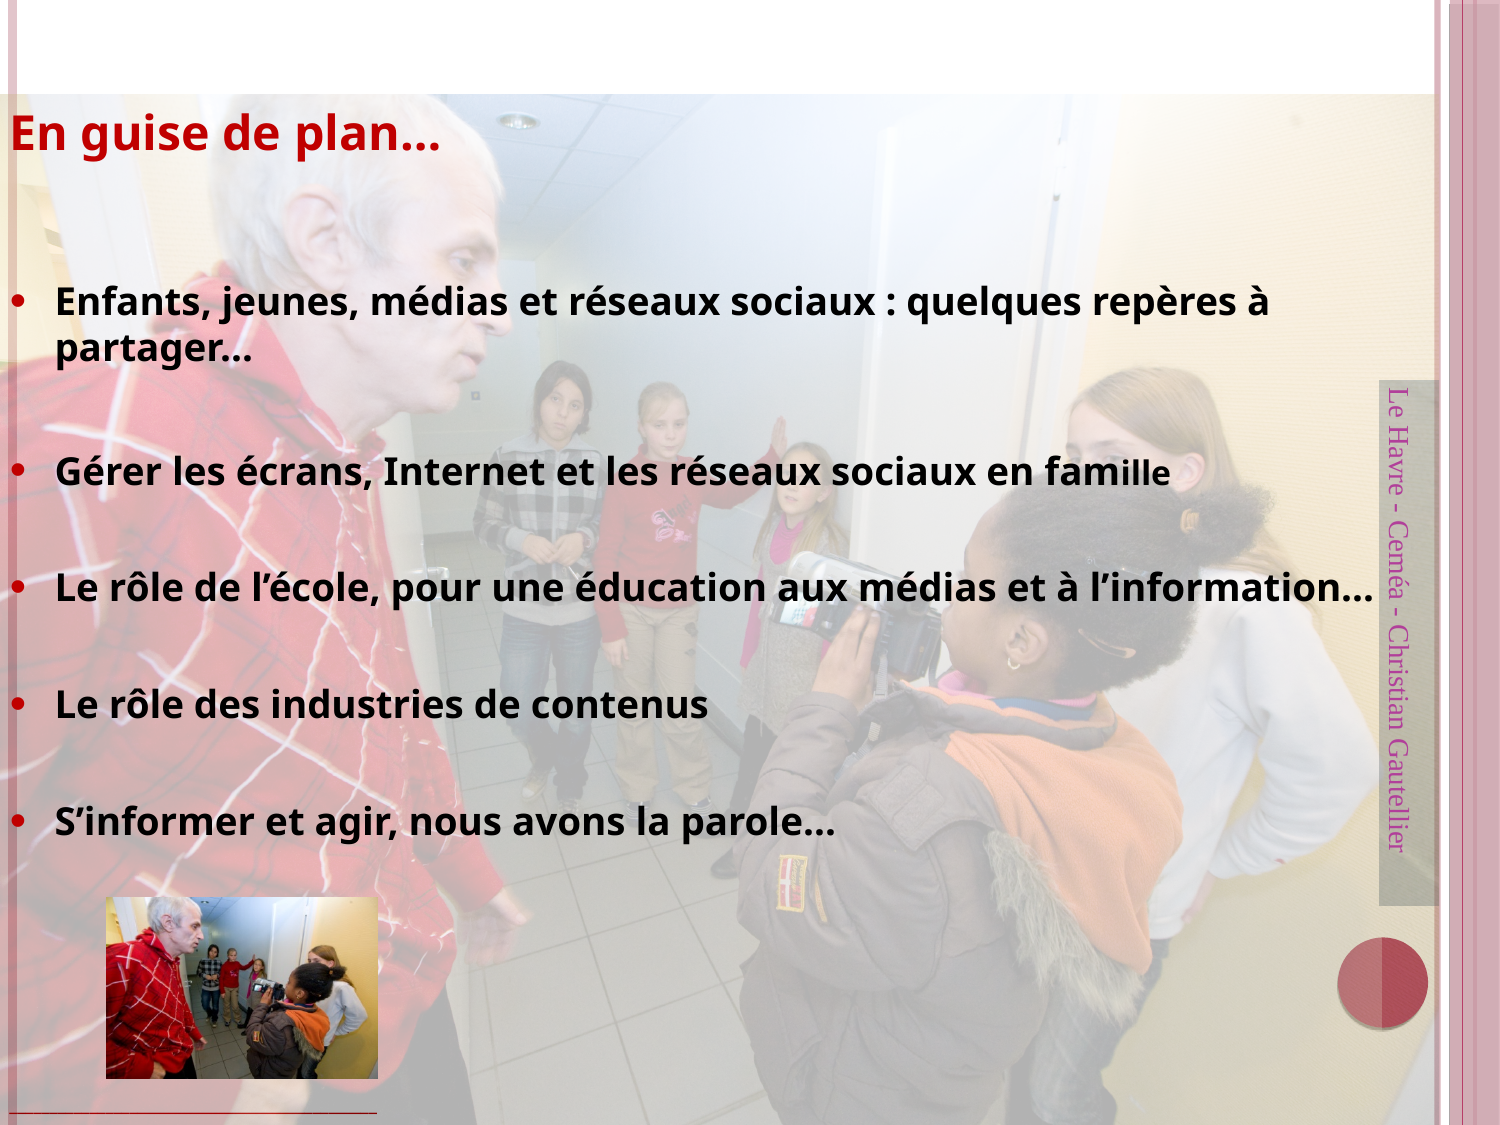

# ______________________________________________
En guise de plan…
Enfants, jeunes, médias et réseaux sociaux : quelques repères à partager…
Gérer les écrans, Internet et les réseaux sociaux en famille
Le rôle de l’école, pour une éducation aux médias et à l’information…
Le rôle des industries de contenus
S’informer et agir, nous avons la parole…
Le Havre - Ceméa - Christian Gautellier